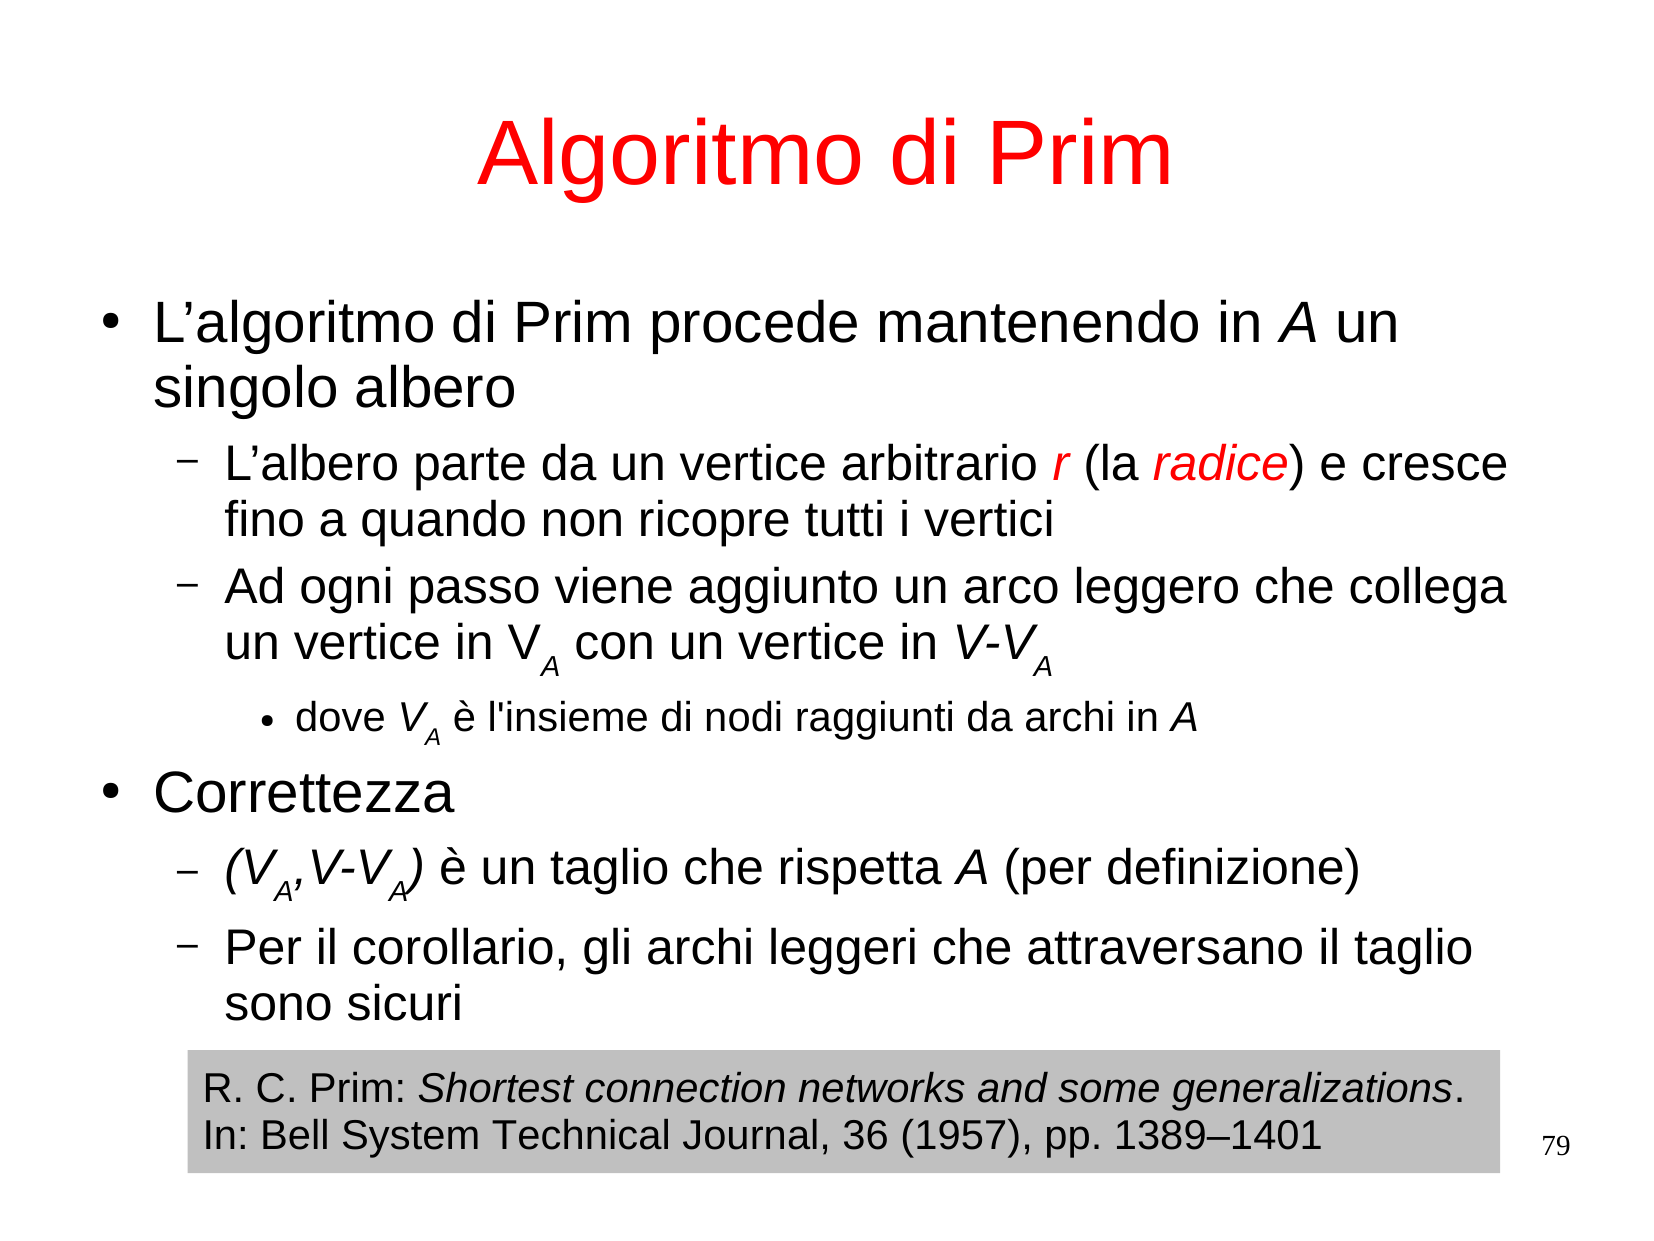

# Algoritmo di Prim
L’algoritmo di Prim procede mantenendo in A un singolo albero
L’albero parte da un vertice arbitrario r (la radice) e cresce fino a quando non ricopre tutti i vertici
Ad ogni passo viene aggiunto un arco leggero che collega un vertice in VA con un vertice in V-VA
dove VA è l'insieme di nodi raggiunti da archi in A
Correttezza
(VA,V-VA) è un taglio che rispetta A (per definizione)
Per il corollario, gli archi leggeri che attraversano il taglio sono sicuri
R. C. Prim: Shortest connection networks and some generalizations. In: Bell System Technical Journal, 36 (1957), pp. 1389–1401
Algoritmi e Strutture Dati
79